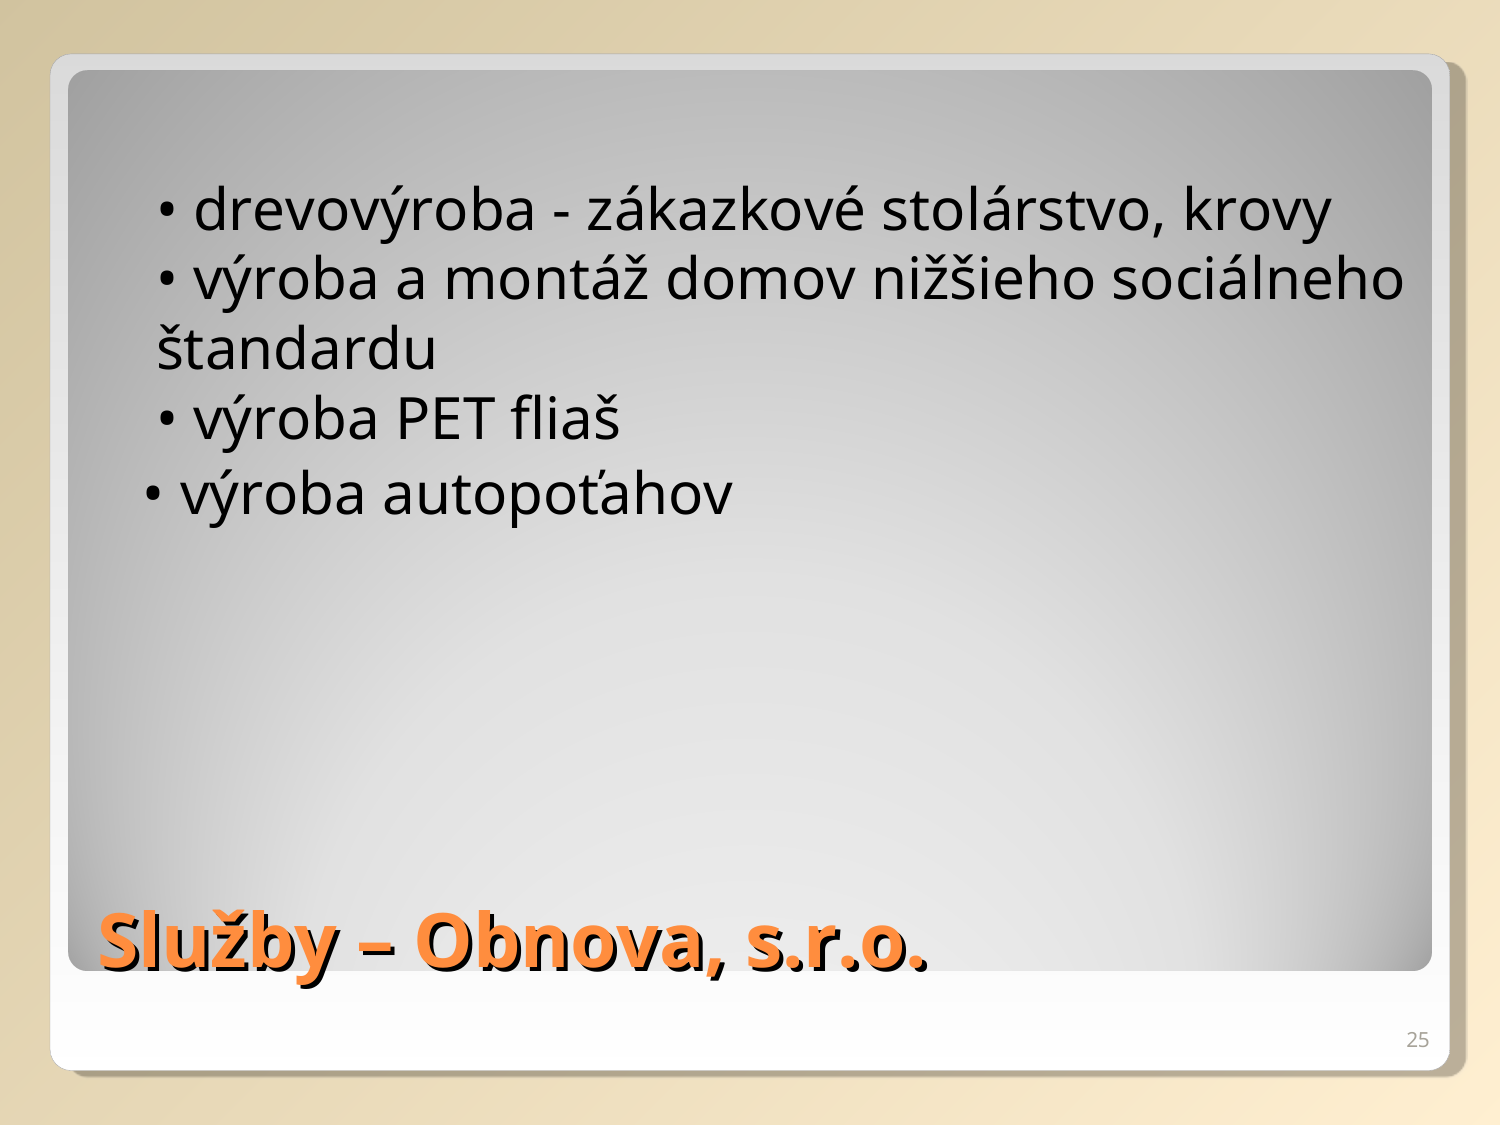

• drevovýroba - zákazkové stolárstvo, krovy
• výroba a montáž domov nižšieho sociálneho štandardu
• výroba PET fliaš
 • výroba autopoťahov
# Služby – Obnova, s.r.o.